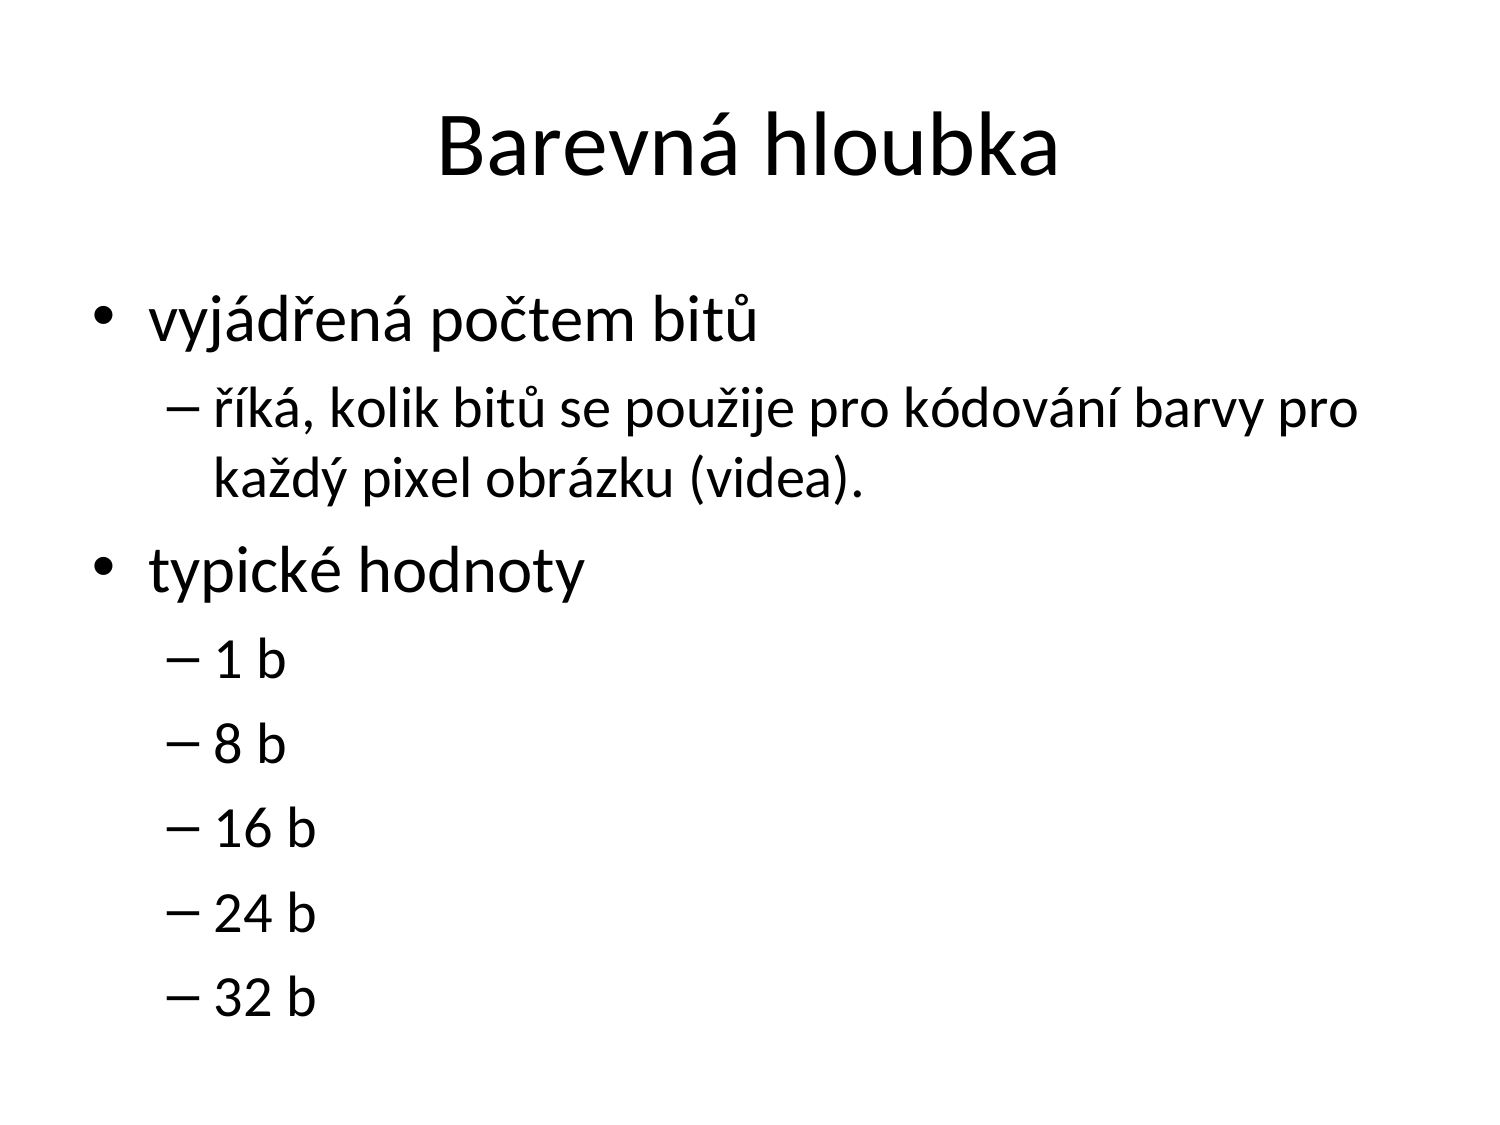

# Barevná hloubka
vyjádřená počtem bitů
říká, kolik bitů se použije pro kódování barvy pro každý pixel obrázku (videa).
typické hodnoty
1 b
8 b
16 b
24 b
32 b